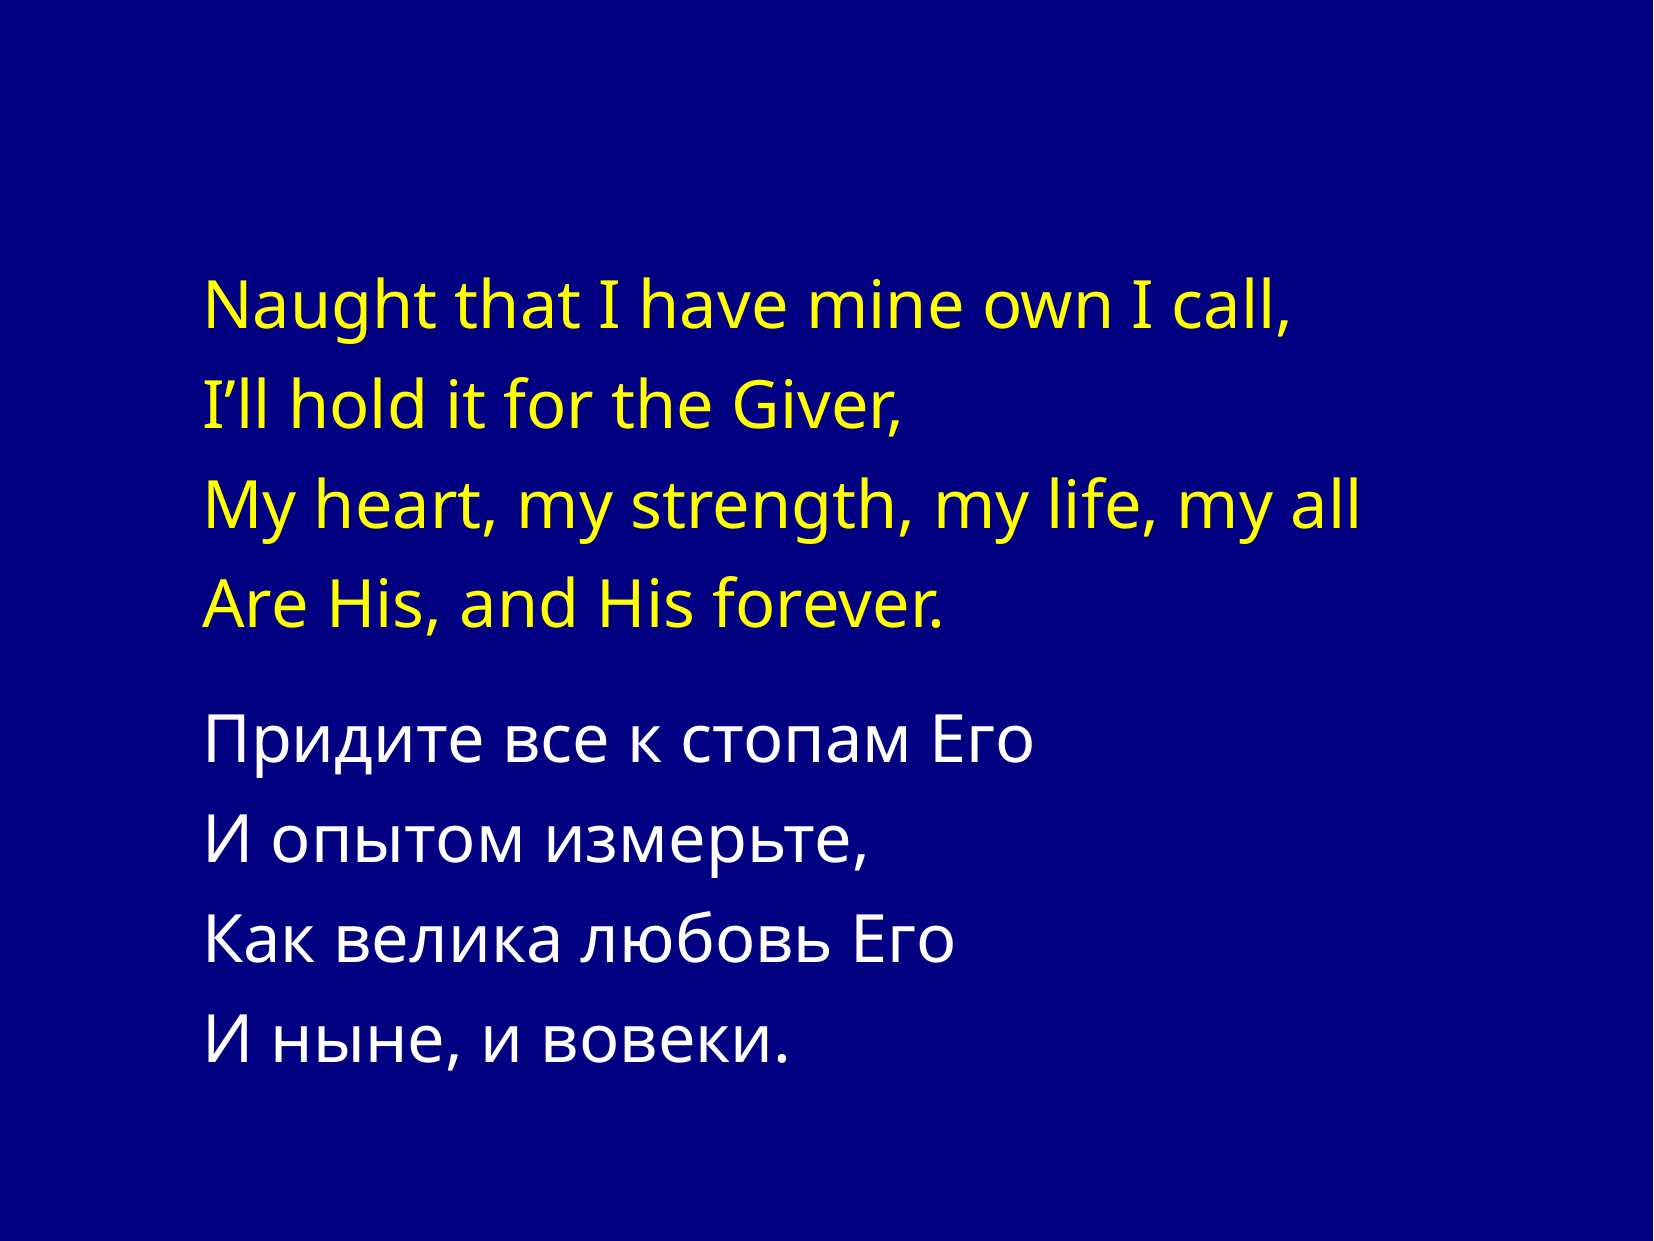

Naught that I have mine own I call,
	I’ll hold it for the Giver,
	My heart, my strength, my life, my all
	Are His, and His forever.
	Придите все к стопам Его
	И опытом измерьте,
	Как велика любовь Его
	И ныне, и вовеки.